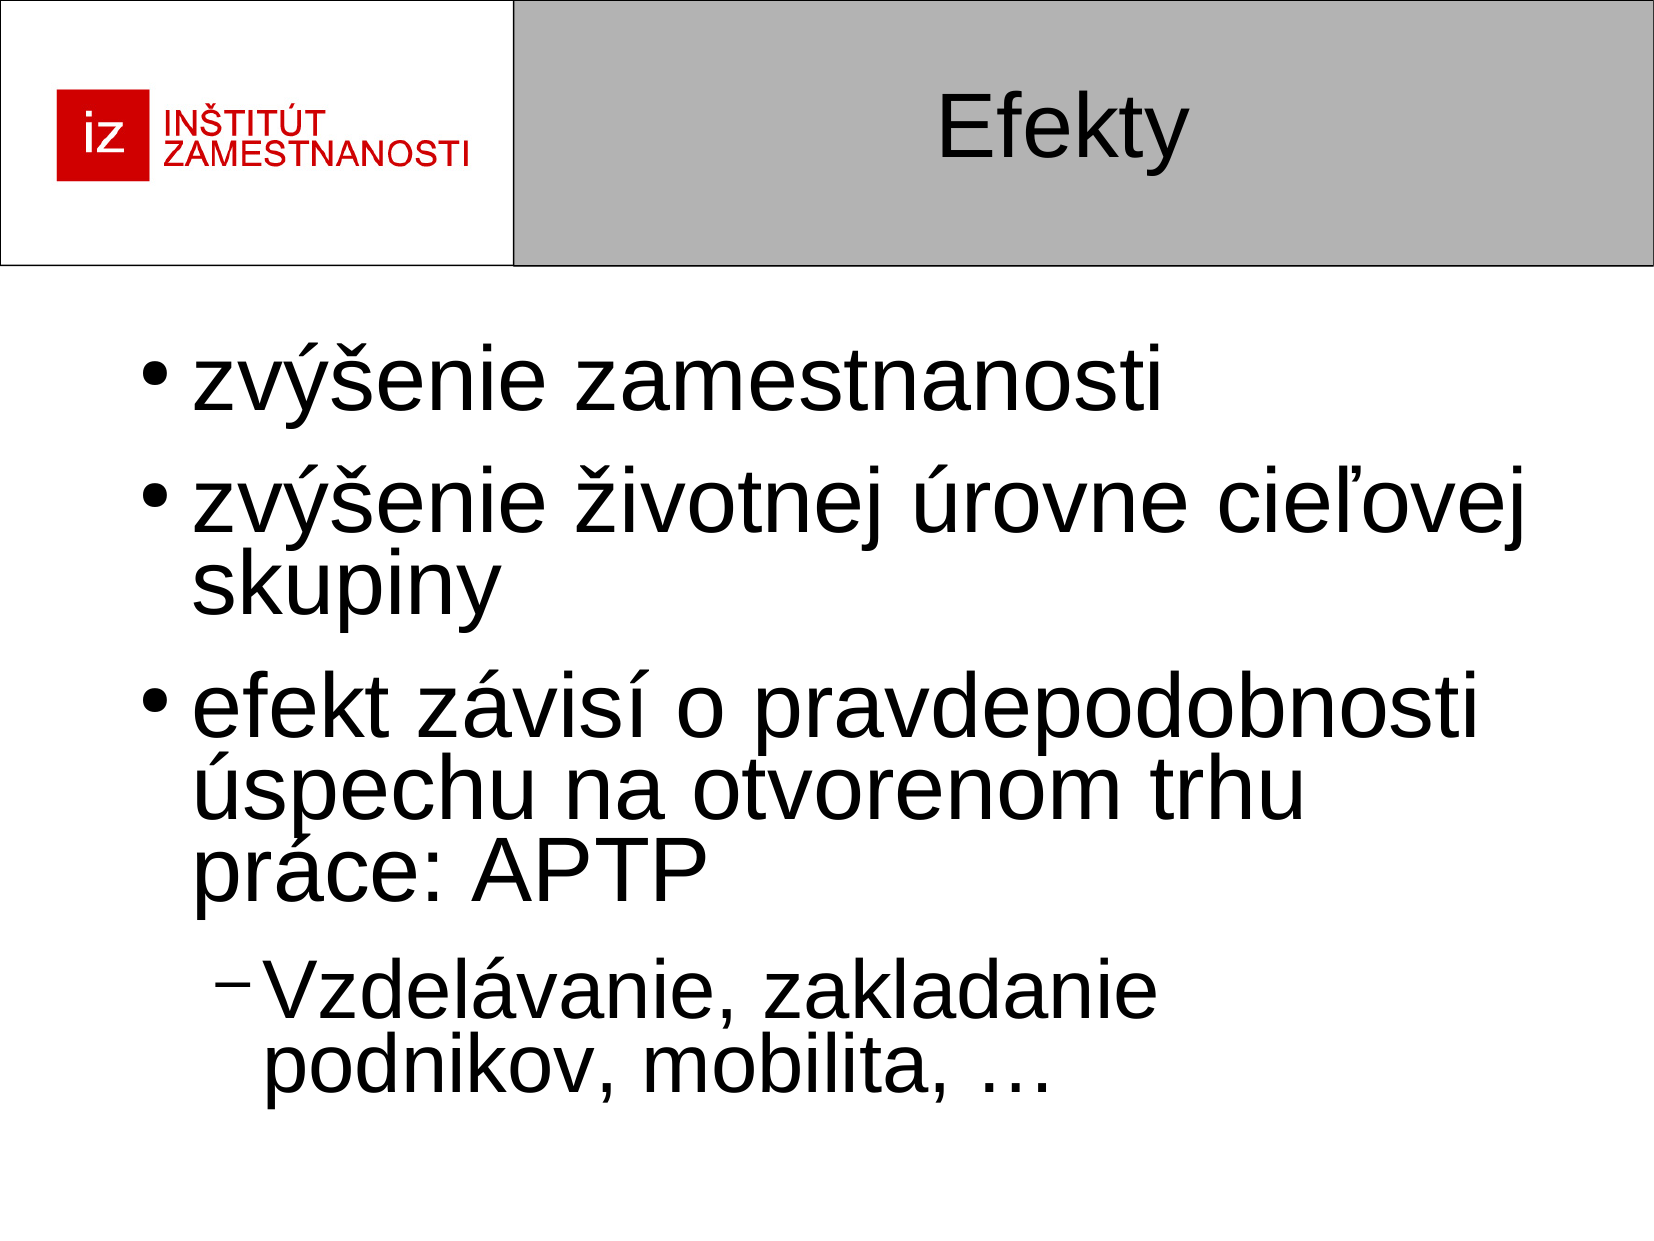

# Efekty
zvýšenie zamestnanosti
zvýšenie životnej úrovne cieľovej skupiny
efekt závisí o pravdepodobnosti úspechu na otvorenom trhu práce: APTP
Vzdelávanie, zakladanie podnikov, mobilita, …